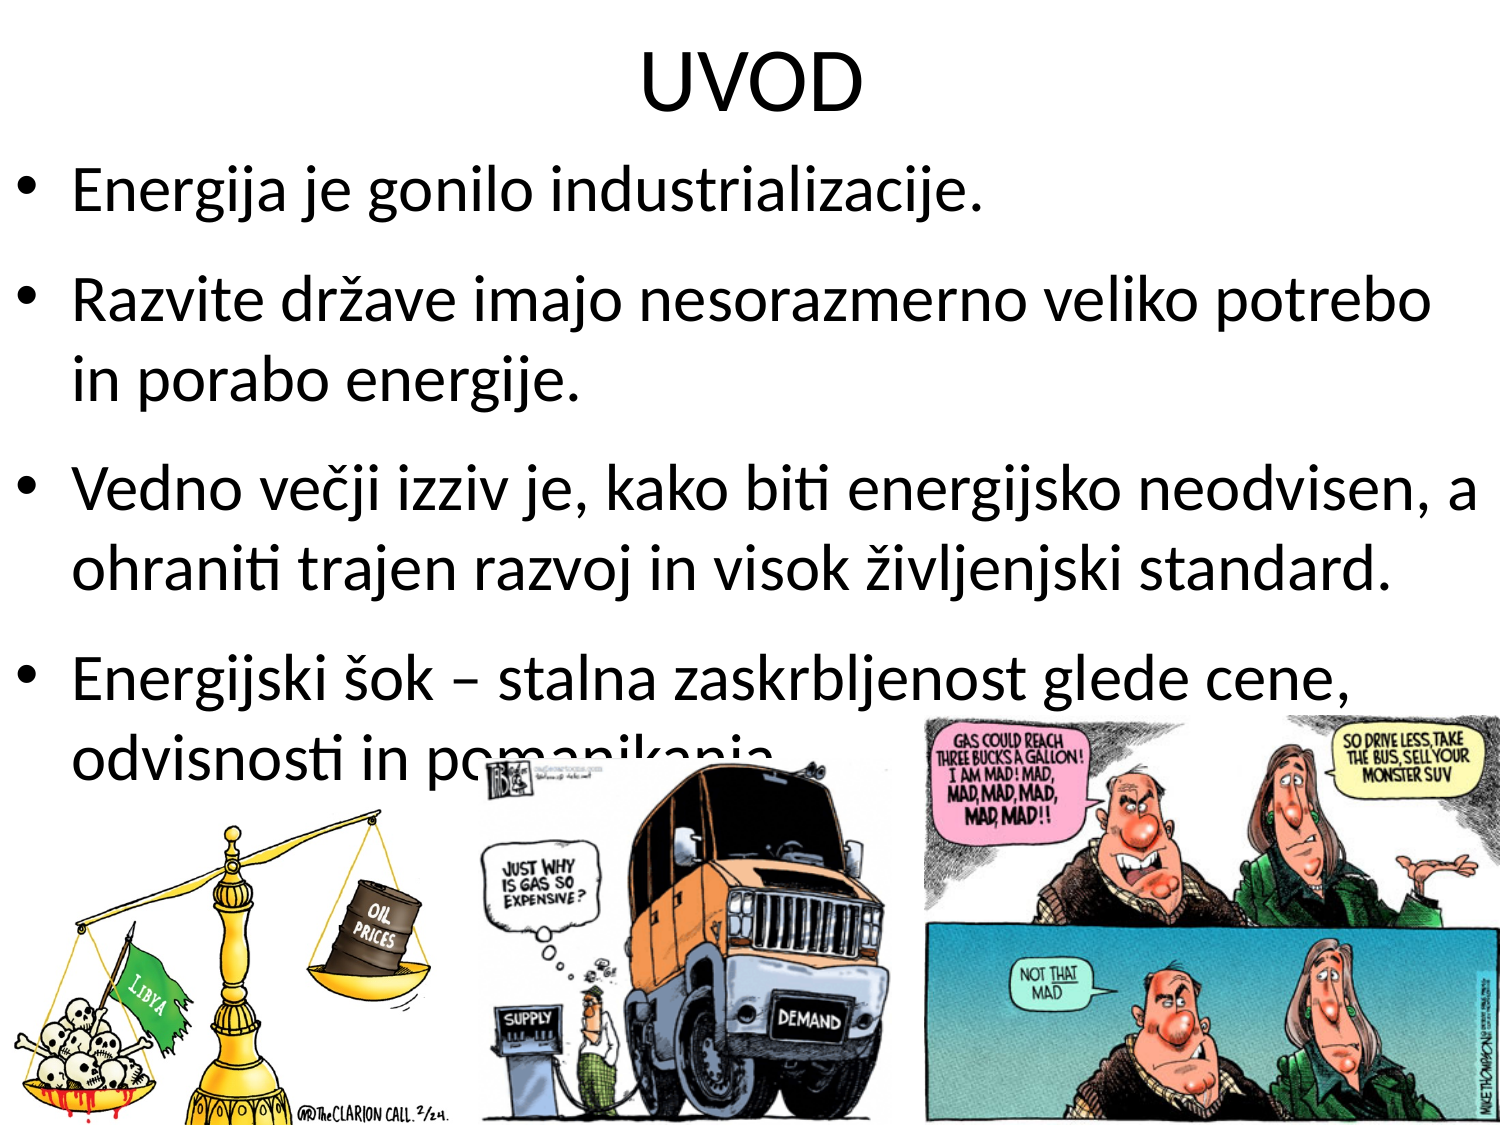

# UVOD
Energija je gonilo industrializacije.
Razvite države imajo nesorazmerno veliko potrebo in porabo energije.
Vedno večji izziv je, kako biti energijsko neodvisen, a ohraniti trajen razvoj in visok življenjski standard.
Energijski šok – stalna zaskrbljenost glede cene, odvisnosti in pomanjkanja.